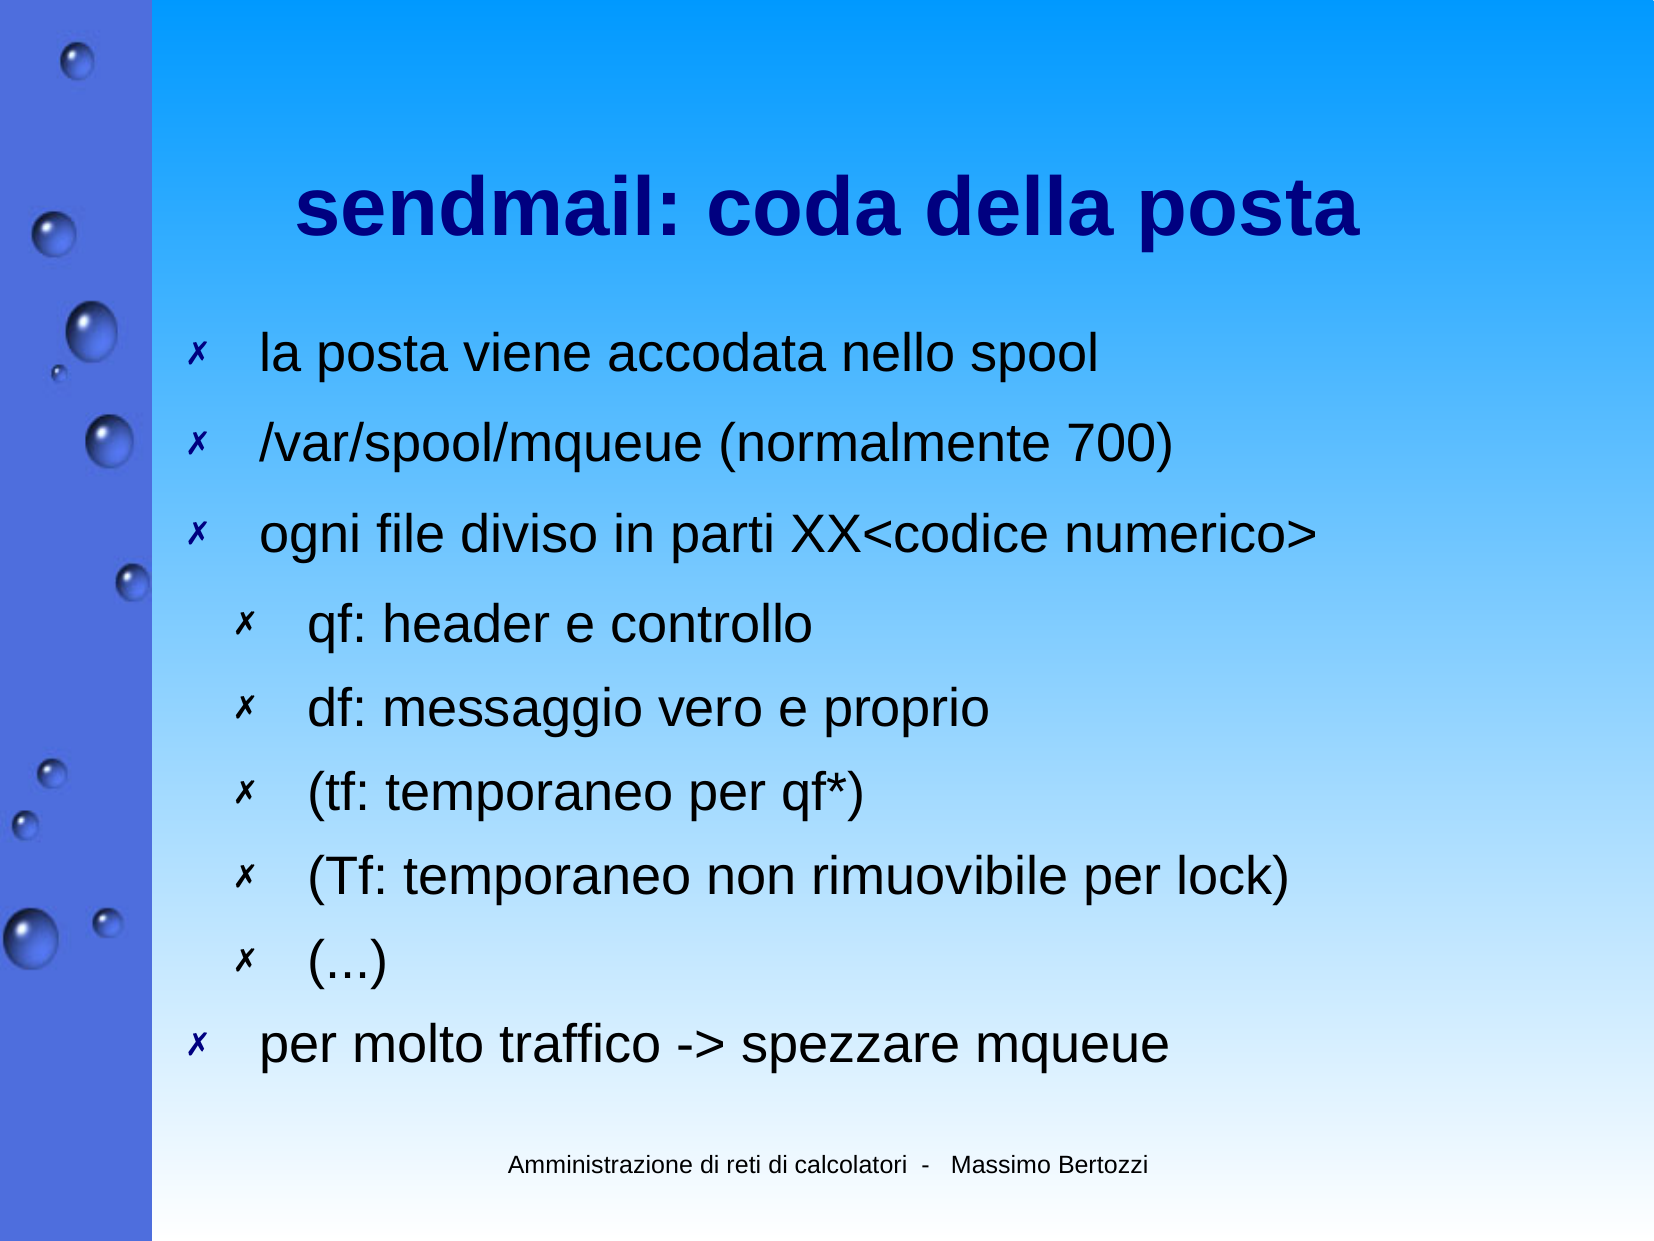

# sendmail: coda della posta
la posta viene accodata nello spool
/var/spool/mqueue (normalmente 700)
ogni file diviso in parti XX<codice numerico>
qf: header e controllo
df: messaggio vero e proprio
(tf: temporaneo per qf*)
(Tf: temporaneo non rimuovibile per lock)
(...)
per molto traffico -> spezzare mqueue